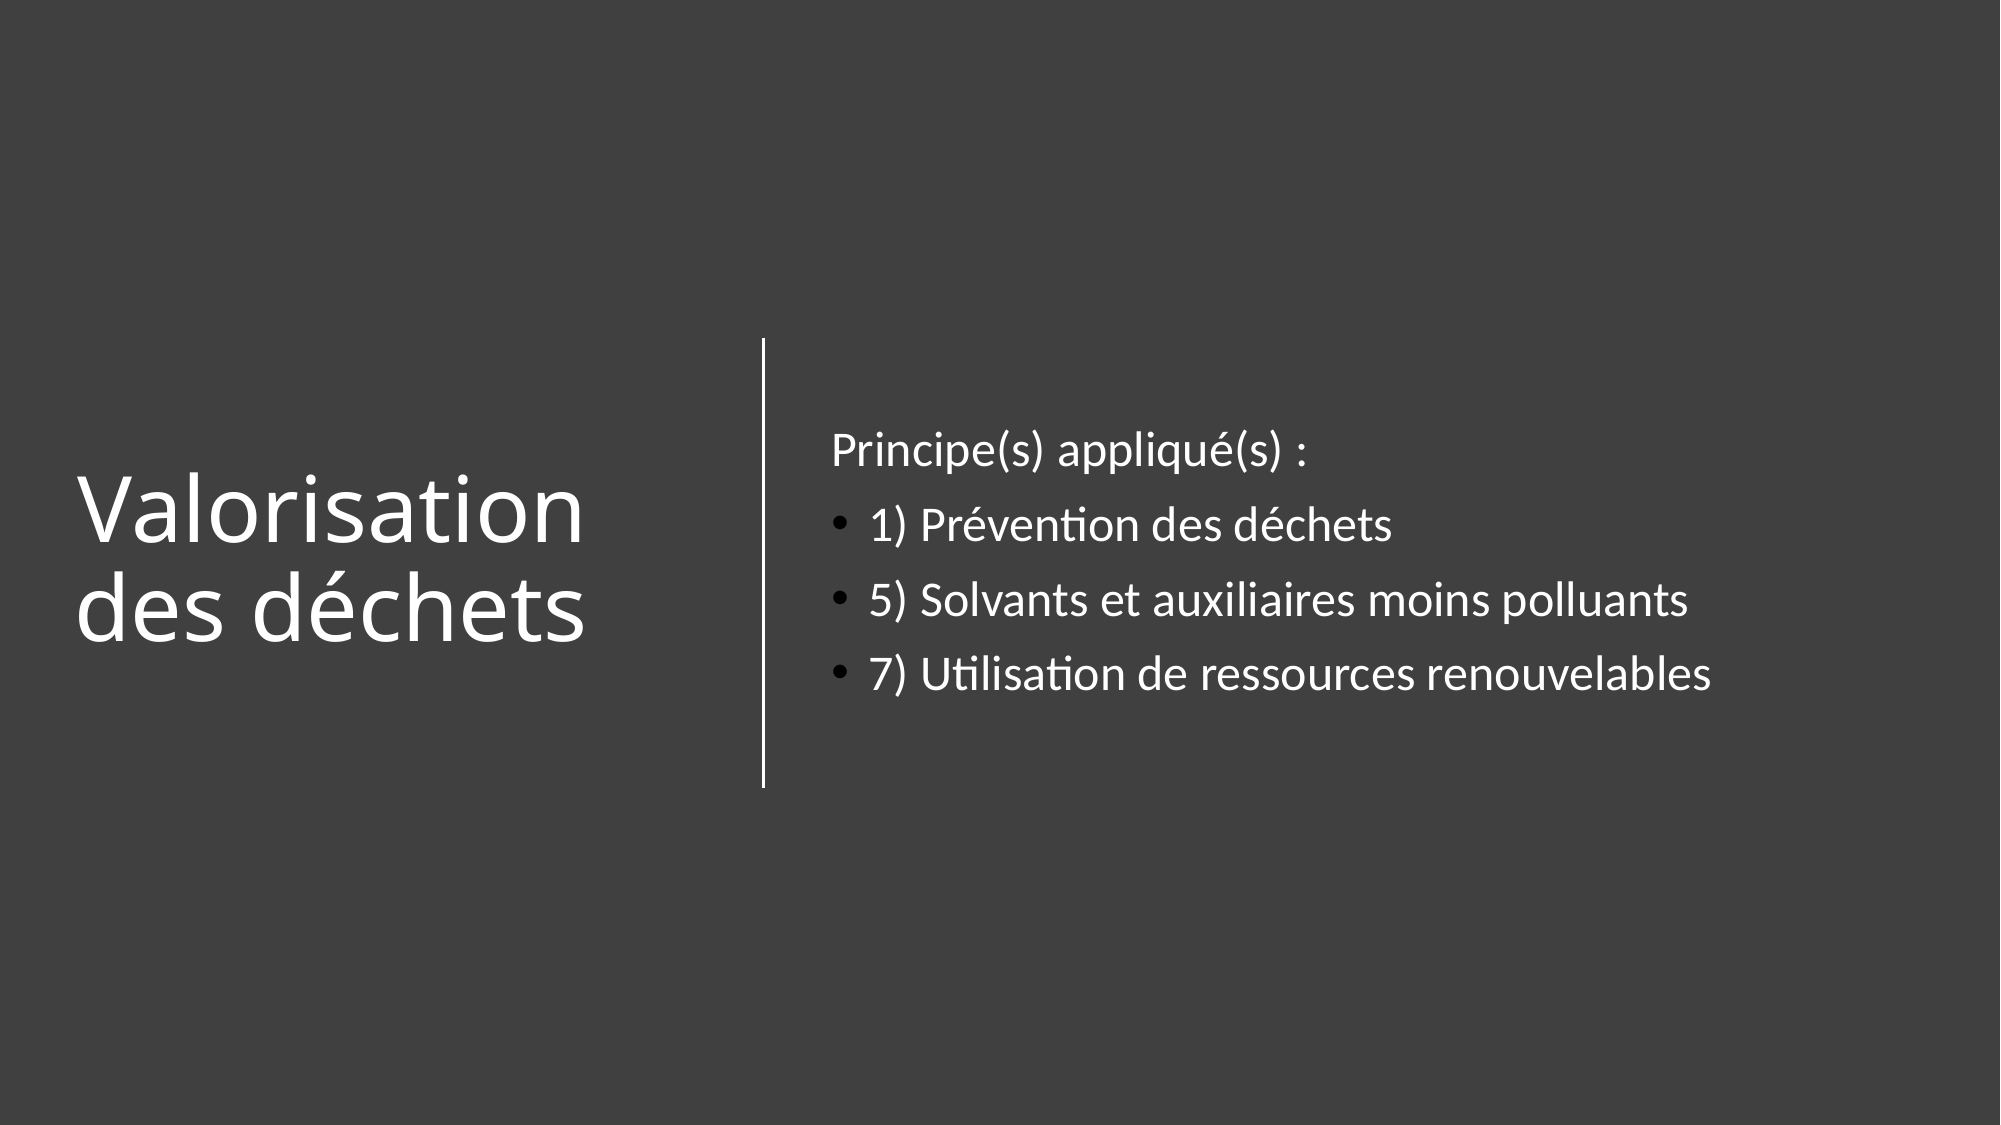

# Valorisation des déchets
Principe(s) appliqué(s) :
1) Prévention des déchets
5) Solvants et auxiliaires moins polluants
7) Utilisation de ressources renouvelables